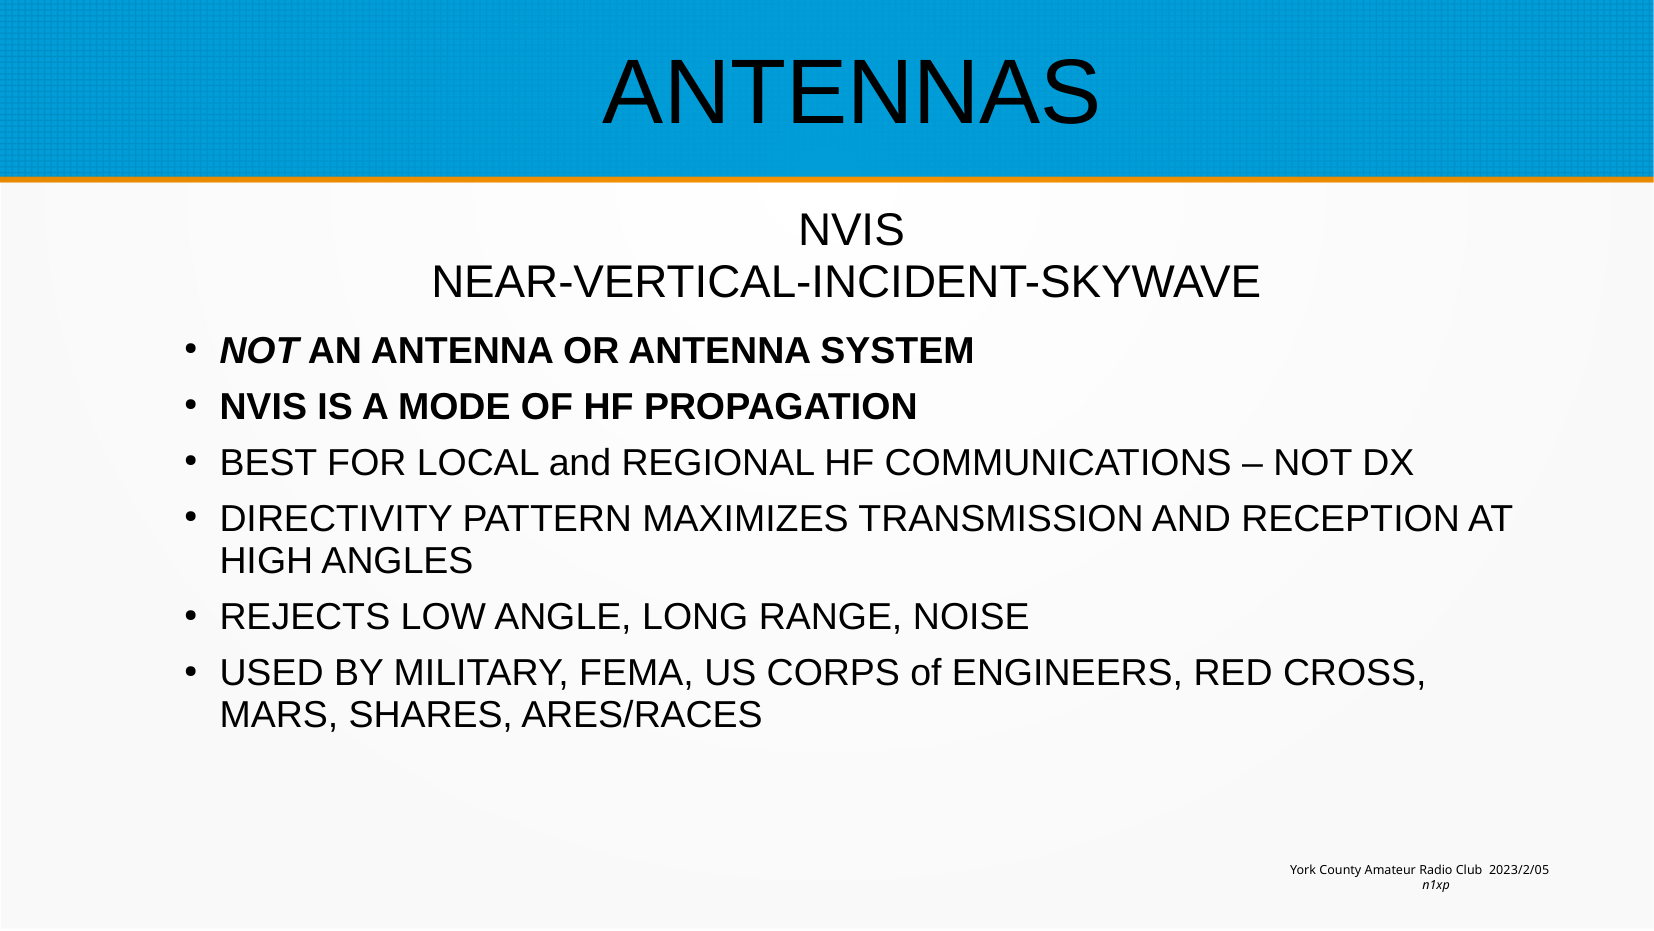

ANTENNAS
NVIS
NEAR-VERTICAL-INCIDENT-SKYWAVE
NOT AN ANTENNA OR ANTENNA SYSTEM
NVIS IS A MODE OF HF PROPAGATION
BEST FOR LOCAL and REGIONAL HF COMMUNICATIONS – NOT DX
DIRECTIVITY PATTERN MAXIMIZES TRANSMISSION AND RECEPTION AT HIGH ANGLES
REJECTS LOW ANGLE, LONG RANGE, NOISE
USED BY MILITARY, FEMA, US CORPS of ENGINEERS, RED CROSS, MARS, SHARES, ARES/RACES
York County Amateur Radio Club 2023/2/05
n1xp